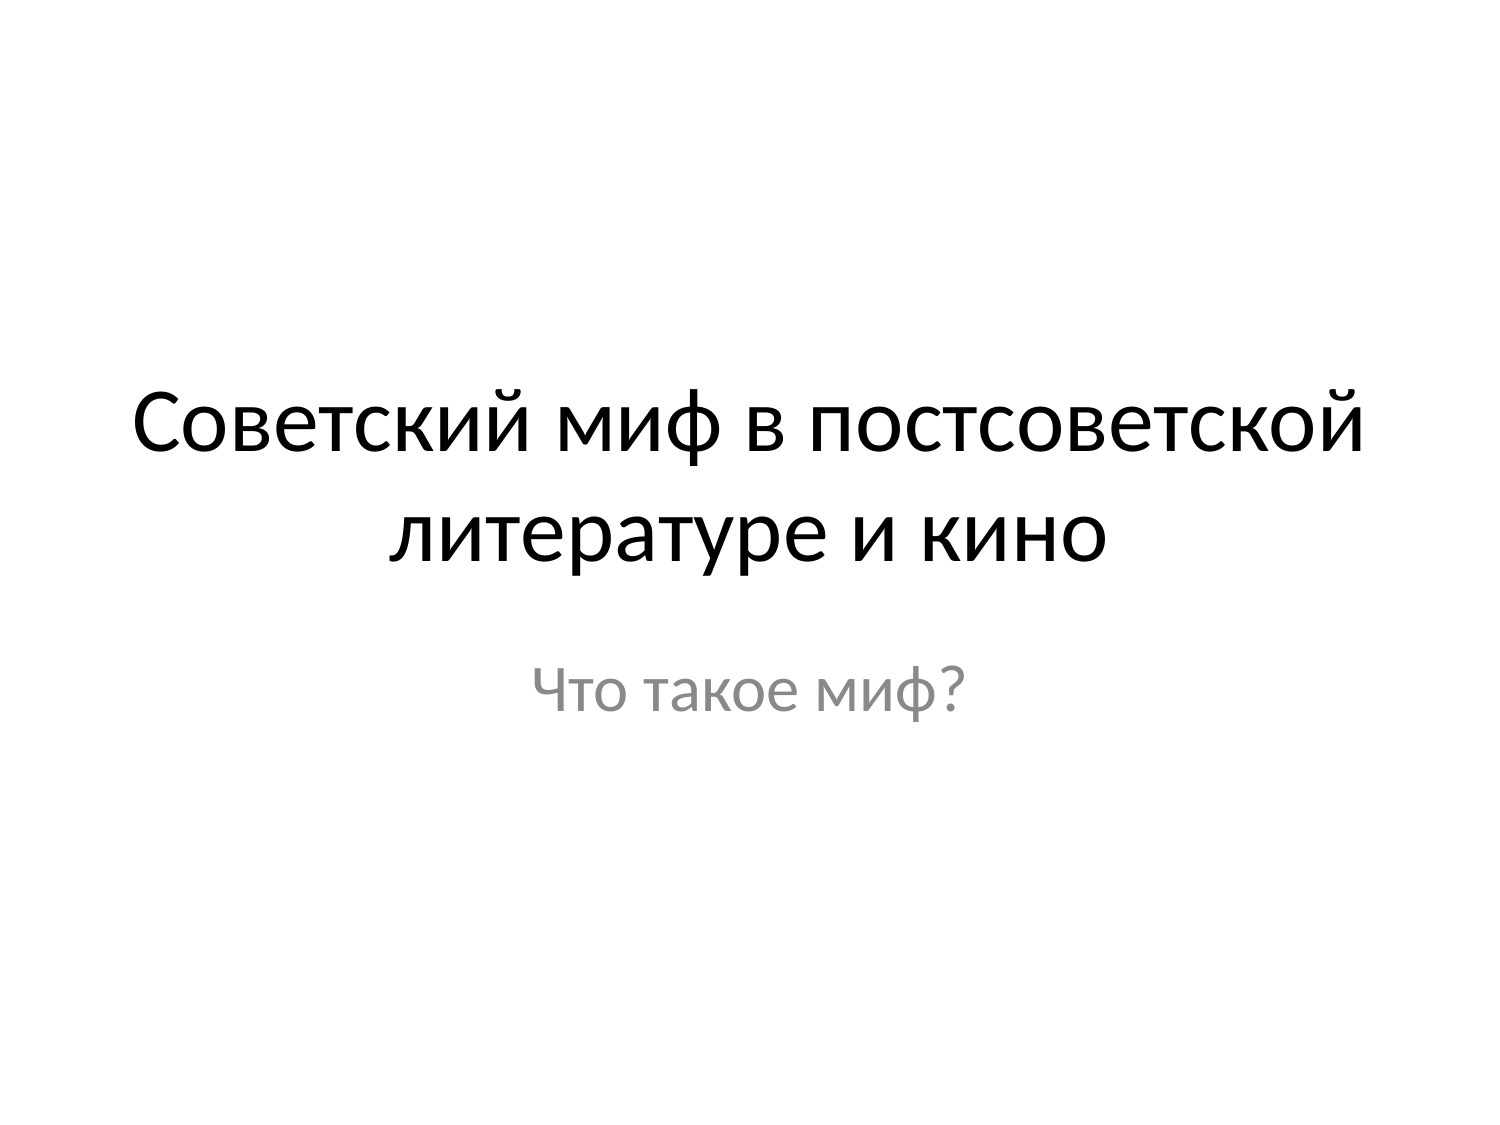

# Советский миф в постсоветской литературе и кино
Что такое миф?